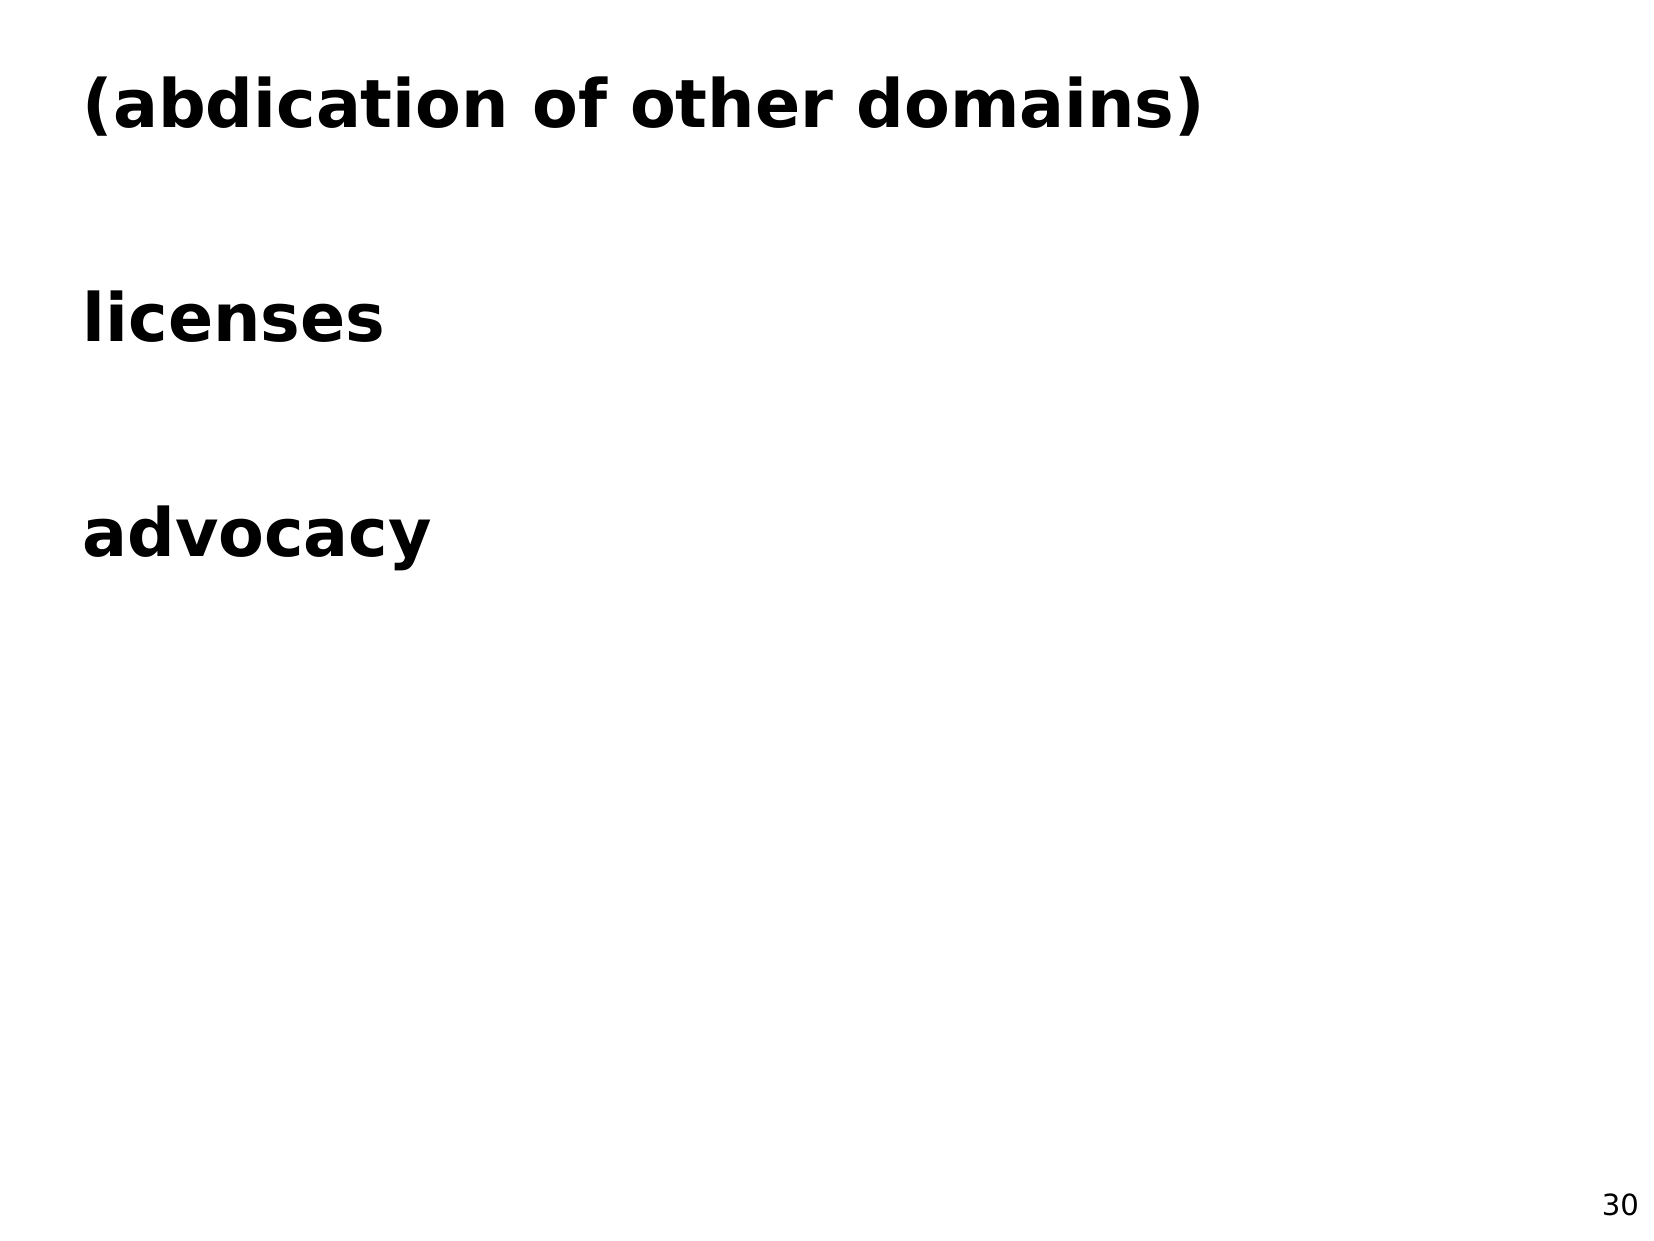

# (abdication of other domains)
licenses
advocacy